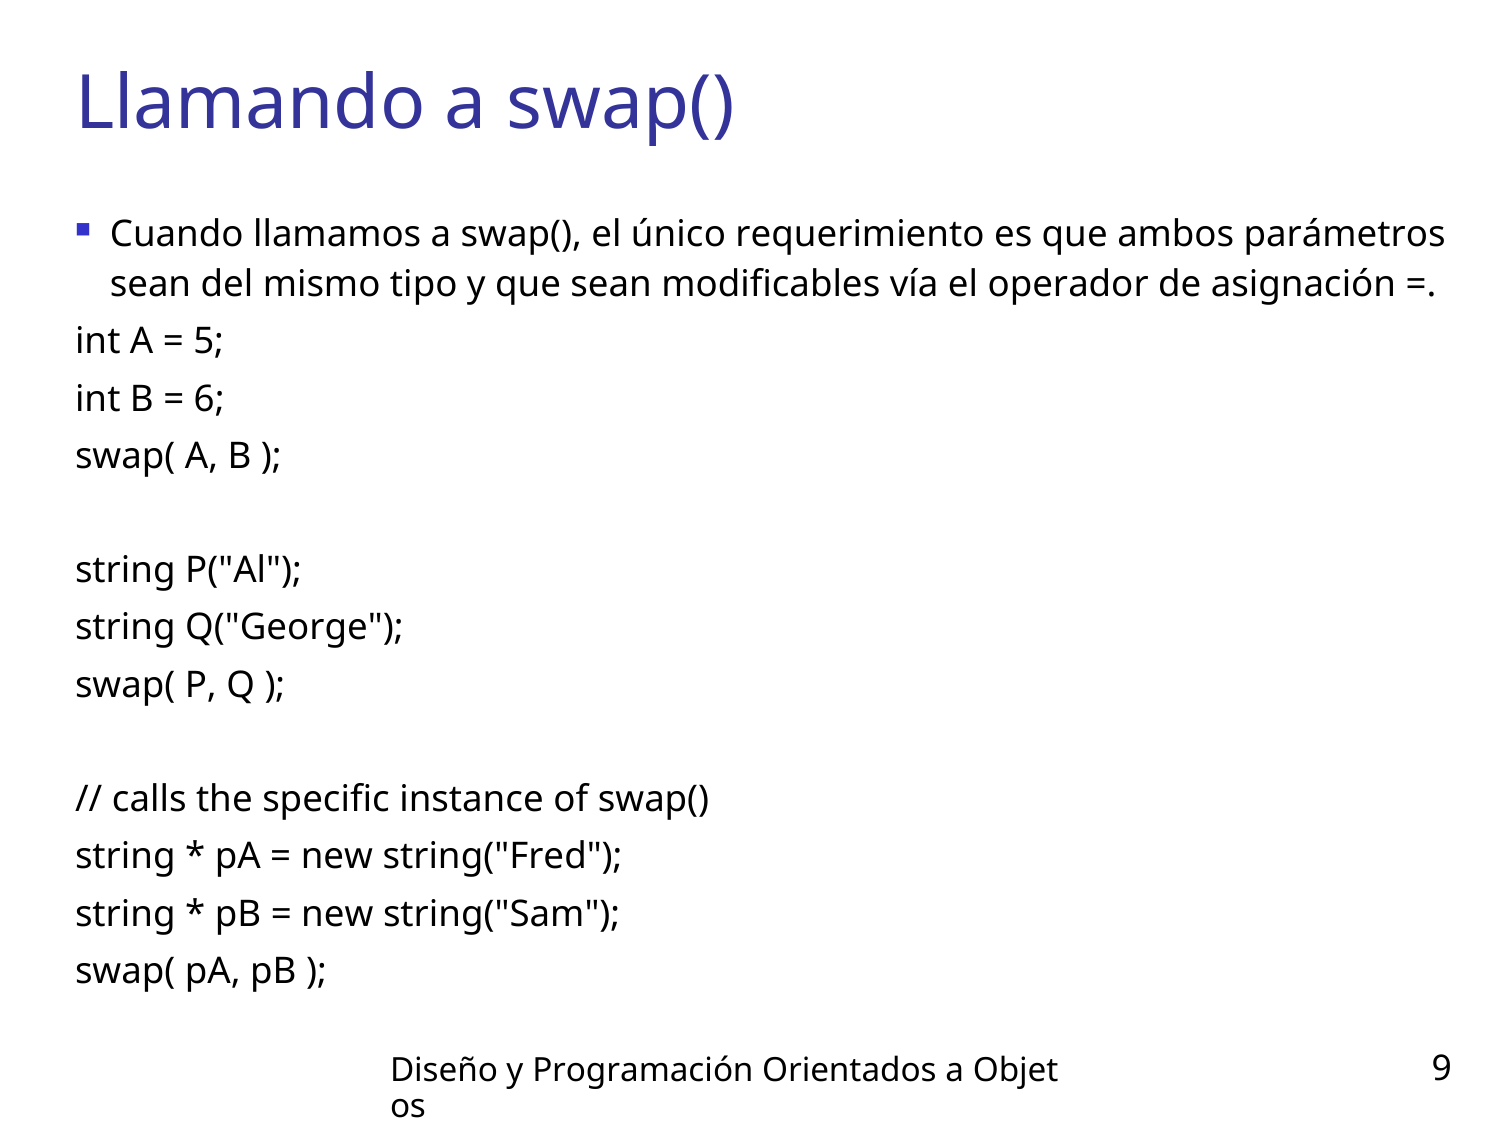

# Llamando a swap()‏
Cuando llamamos a swap(), el único requerimiento es que ambos parámetros sean del mismo tipo y que sean modificables vía el operador de asignación =.
int A = 5;
int B = 6;
swap( A, B );
string P("Al");
string Q("George");
swap( P, Q );
// calls the specific instance of swap()‏
string * pA = new string("Fred");
string * pB = new string("Sam");
swap( pA, pB );
Diseño y Programación Orientados a Objetos
9